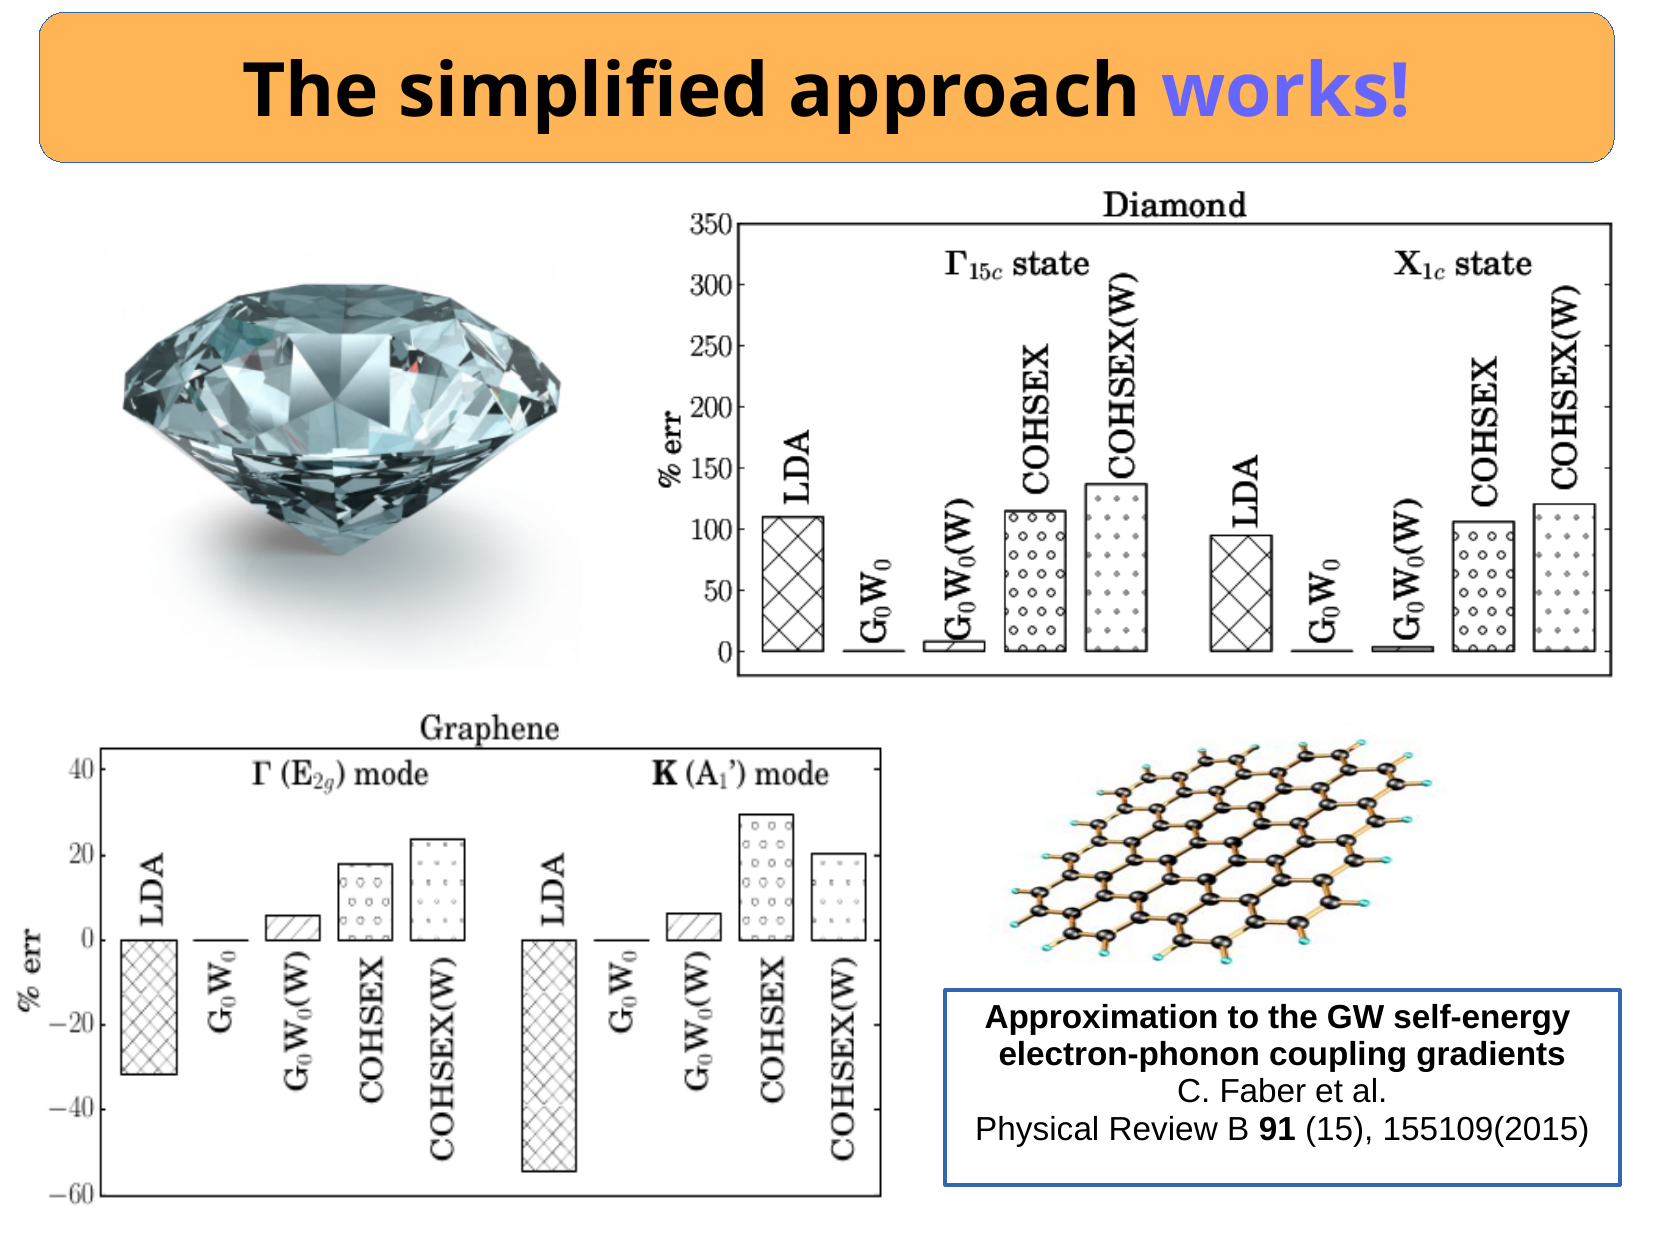

The simplified approach works!
Approximation to the GW self-energy
electron-phonon coupling gradients
C. Faber et al.
Physical Review B 91 (15), 155109(2015)